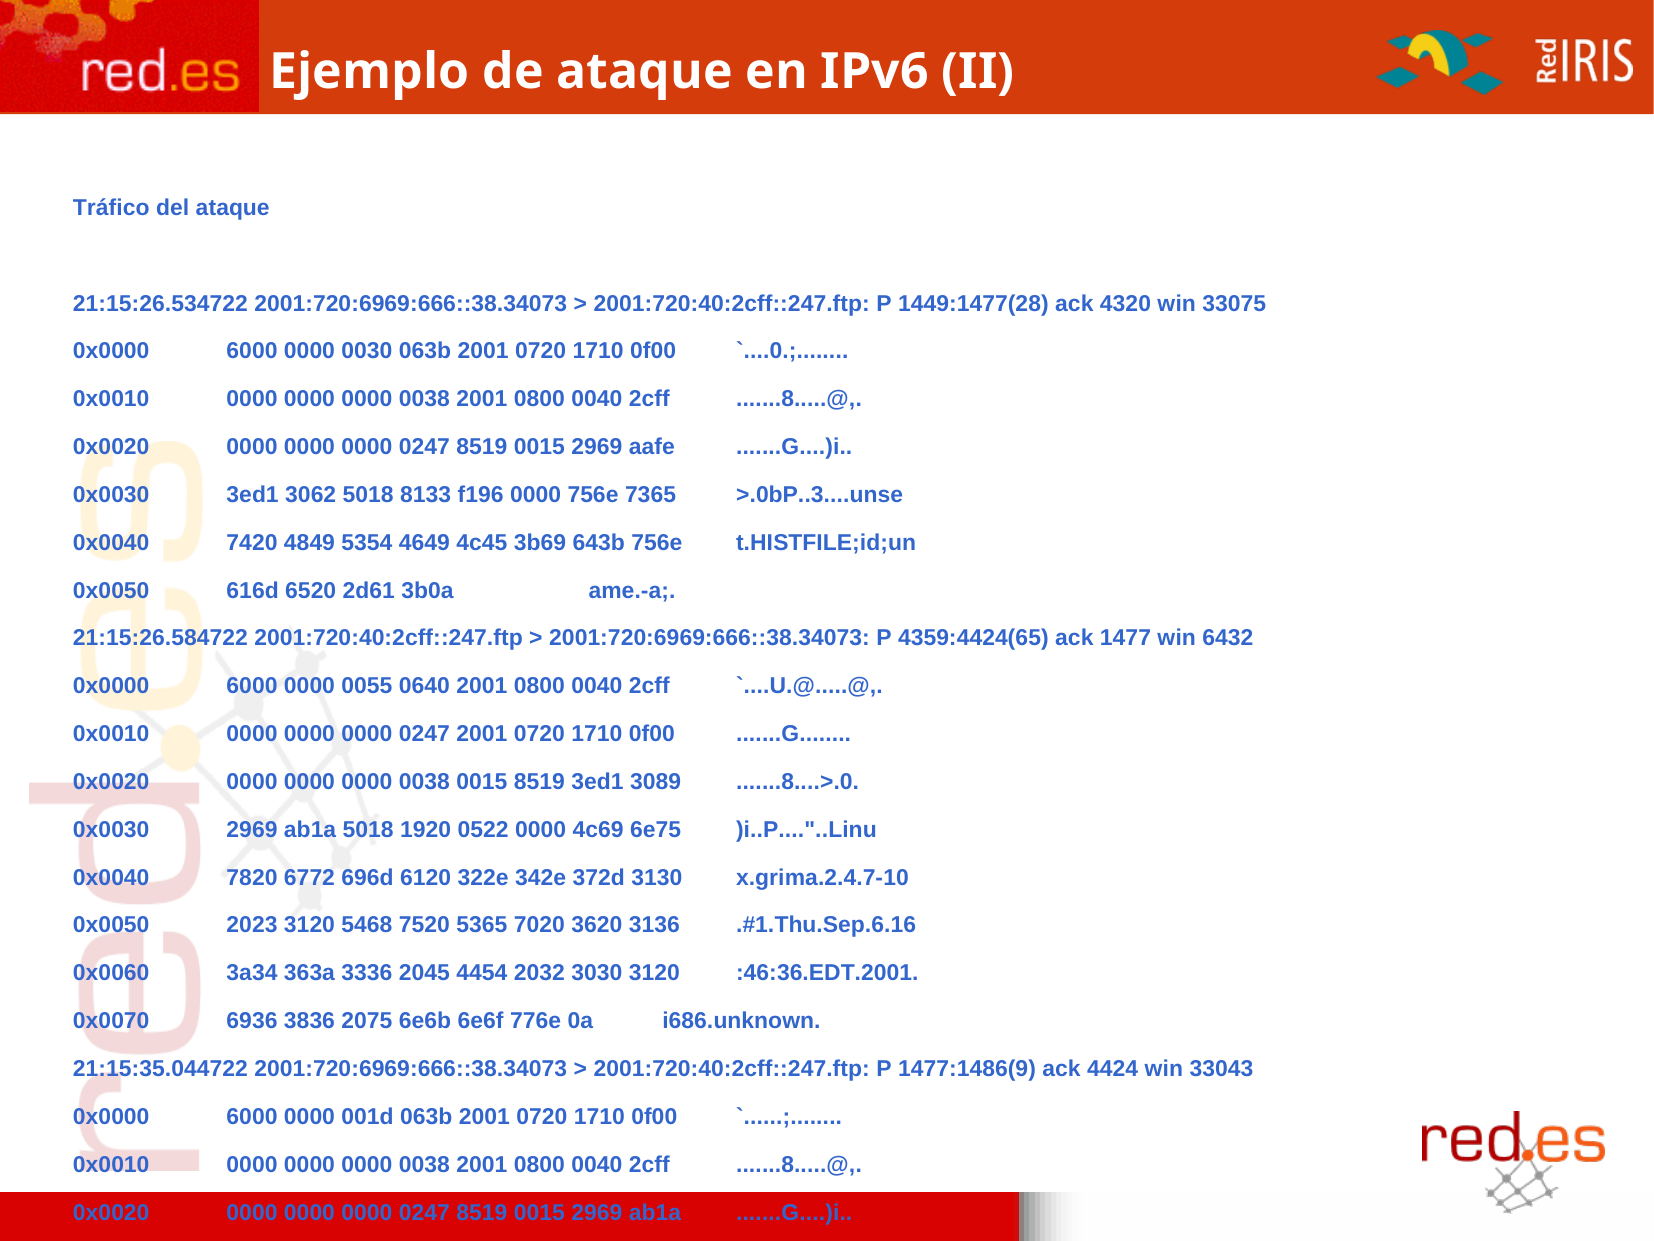

# Ejemplo de ataque en IPv6 (II)
Tráfico del ataque
21:15:26.534722 2001:720:6969:666::38.34073 > 2001:720:40:2cff::247.ftp: P 1449:1477(28) ack 4320 win 33075
0x0000	 6000 0000 0030 063b 2001 0720 1710 0f00	`....0.;........
0x0010	 0000 0000 0000 0038 2001 0800 0040 2cff	.......8.....@,.
0x0020	 0000 0000 0000 0247 8519 0015 2969 aafe	.......G....)i..
0x0030	 3ed1 3062 5018 8133 f196 0000 756e 7365	>.0bP..3....unse
0x0040	 7420 4849 5354 4649 4c45 3b69 643b 756e	t.HISTFILE;id;un
0x0050	 616d 6520 2d61 3b0a 	ame.-a;.
21:15:26.584722 2001:720:40:2cff::247.ftp > 2001:720:6969:666::38.34073: P 4359:4424(65) ack 1477 win 6432
0x0000	 6000 0000 0055 0640 2001 0800 0040 2cff	`....U.@.....@,.
0x0010	 0000 0000 0000 0247 2001 0720 1710 0f00	.......G........
0x0020	 0000 0000 0000 0038 0015 8519 3ed1 3089	.......8....>.0.
0x0030	 2969 ab1a 5018 1920 0522 0000 4c69 6e75	)i..P...."..Linu
0x0040	 7820 6772 696d 6120 322e 342e 372d 3130	x.grima.2.4.7-10
0x0050	 2023 3120 5468 7520 5365 7020 3620 3136	.#1.Thu.Sep.6.16
0x0060	 3a34 363a 3336 2045 4454 2032 3030 3120	:46:36.EDT.2001.
0x0070	 6936 3836 2075 6e6b 6e6f 776e 0a 	i686.unknown.
21:15:35.044722 2001:720:6969:666::38.34073 > 2001:720:40:2cff::247.ftp: P 1477:1486(9) ack 4424 win 33043
0x0000	 6000 0000 001d 063b 2001 0720 1710 0f00	`......;........
0x0010	 0000 0000 0000 0038 2001 0800 0040 2cff	.......8.....@,.
0x0020	 0000 0000 0000 0247 8519 0015 2969 ab1a	.......G....)i..
0x0030	 3ed1 30ca 5018 8113 a836 0000 6c73 202d	>.0.P....6..ls.-
0x0040	 616c 202f 0a 	al./.
21:15:35.044722 2001:720:40:2cff::247.ftp > 2001:720:6969:666::38.34073: P 4424:5727(1303) ack 1486 win 6432
0x0000	 6000 0000 052b 0640 2001 0800 0040 2cff	`....+.@.....@,.
0x0010	 0000 0000 0000 0247 2001 0720 1710 0f00	.......G........
0x0020	 0000 0000 0000 0038 0015 8519 3ed1 30ca	.......8....>.0.
0x0030	 2969 ab23 5018 1920 aeca 0000 746f 7461	)i.#P.......tota
0x0040	 6c20 3136 340a 6472 7778 722d 7872 2d78	l.164.drwxr-xr-x
0x0050	 2020 2031 3920 726f 6f74 2020 2020 2072	...19.root.....r
0x0060	 6f6f 7420 2020 2020 2020 2020 3430 3936	oot.........4096
0x0070	 204a 756c 2020 3520 3230 3a31 3520 2e0a	.Jul..5.20:15...
0x0080	 6472 7778 722d 7872 2d78 2020 2031 3920	drwxr-xr-x...19.
0x0090	 726f 6f74 2020 2020 2072 6f6f 7420 2020	root.....root...
0x00a0	 2020 2020 2020 3430 3936 204a 756c 2020	......4096.Jul..
0x00b0	 3520 3230 3a31 3520 2e2e 0a2d 7277 2d72	5.20:15....-rw-r
0x00c0	 2d2d 722d 2d20 2020 2031 2072 6f6f 7420	--r--....1.root.